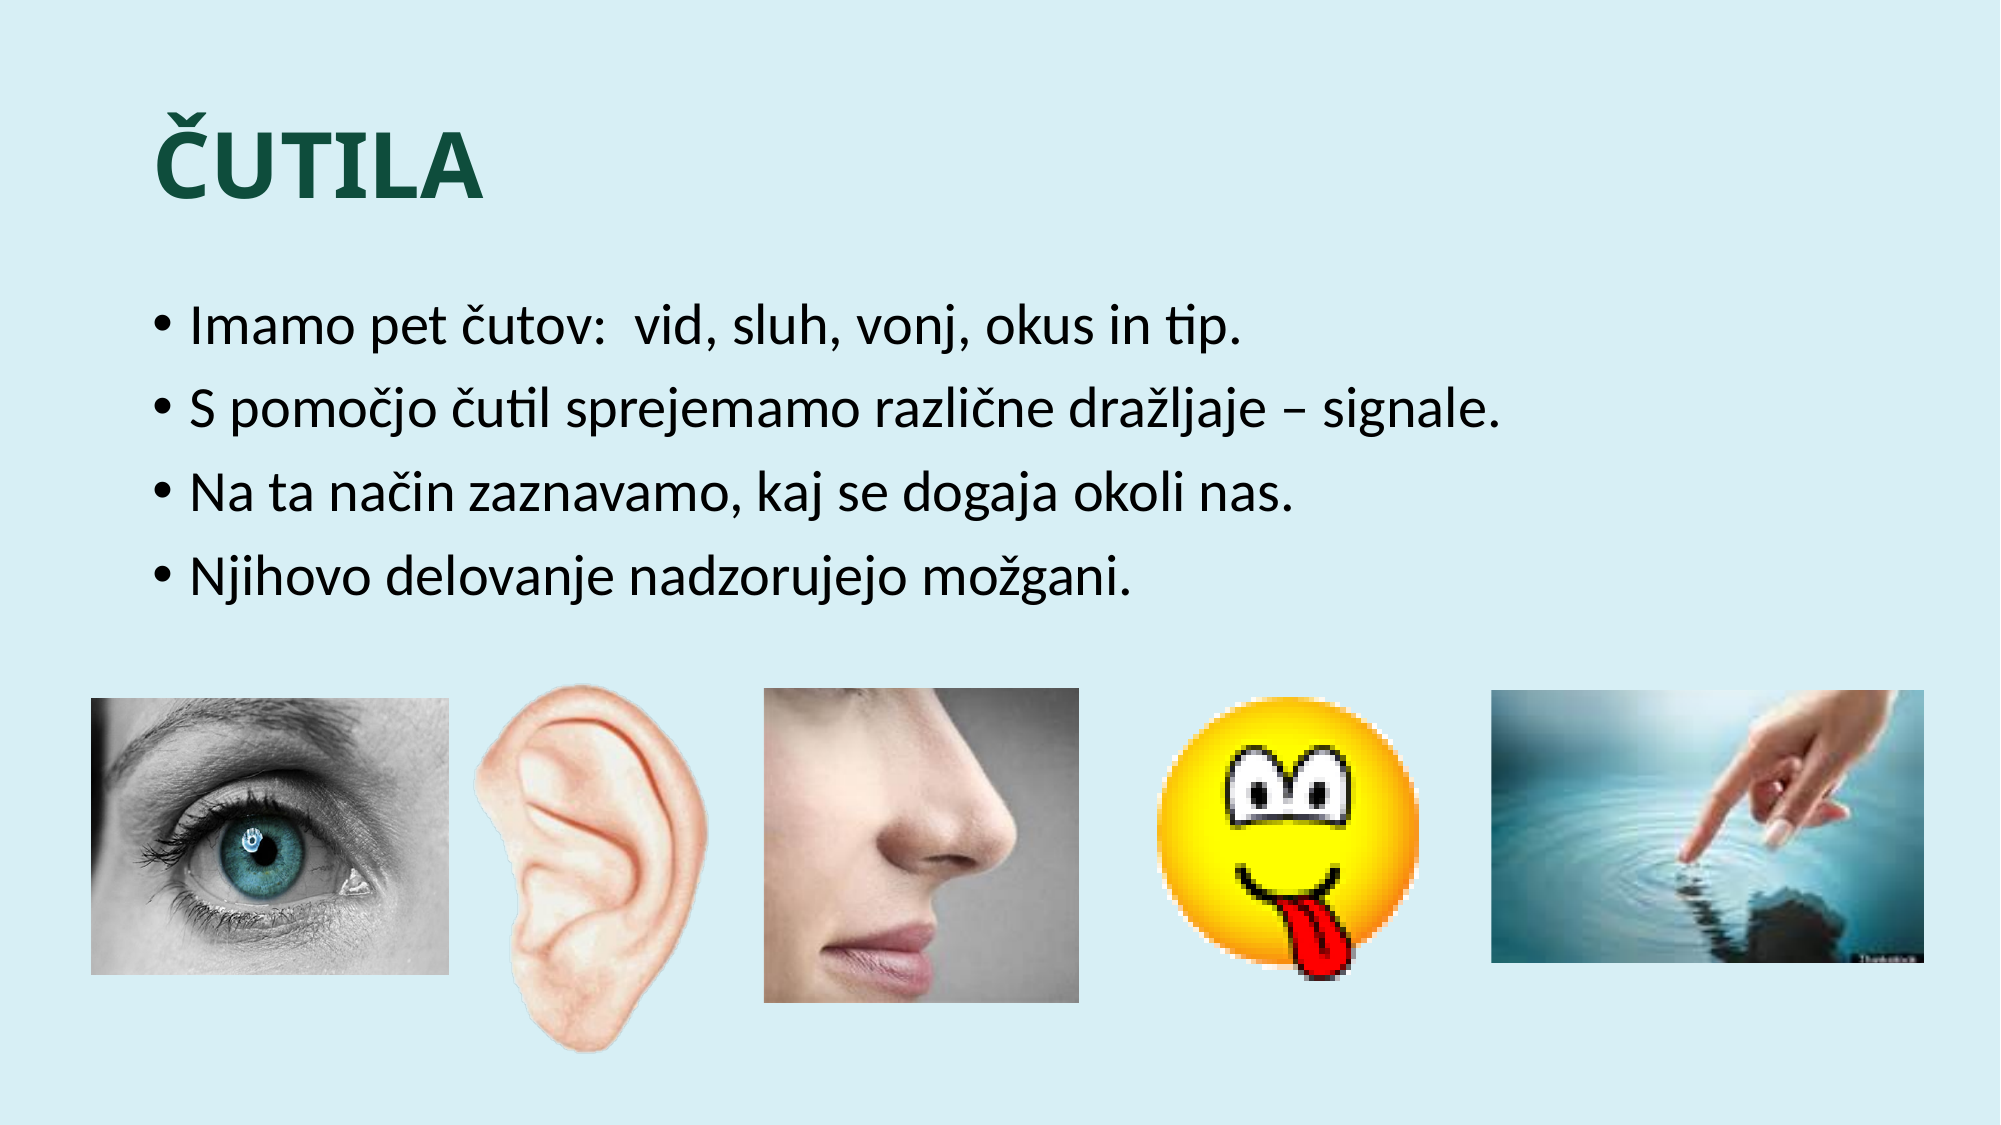

# ČUTILA
Imamo pet čutov: vid, sluh, vonj, okus in tip.
S pomočjo čutil sprejemamo različne dražljaje – signale.
Na ta način zaznavamo, kaj se dogaja okoli nas.
Njihovo delovanje nadzorujejo možgani.